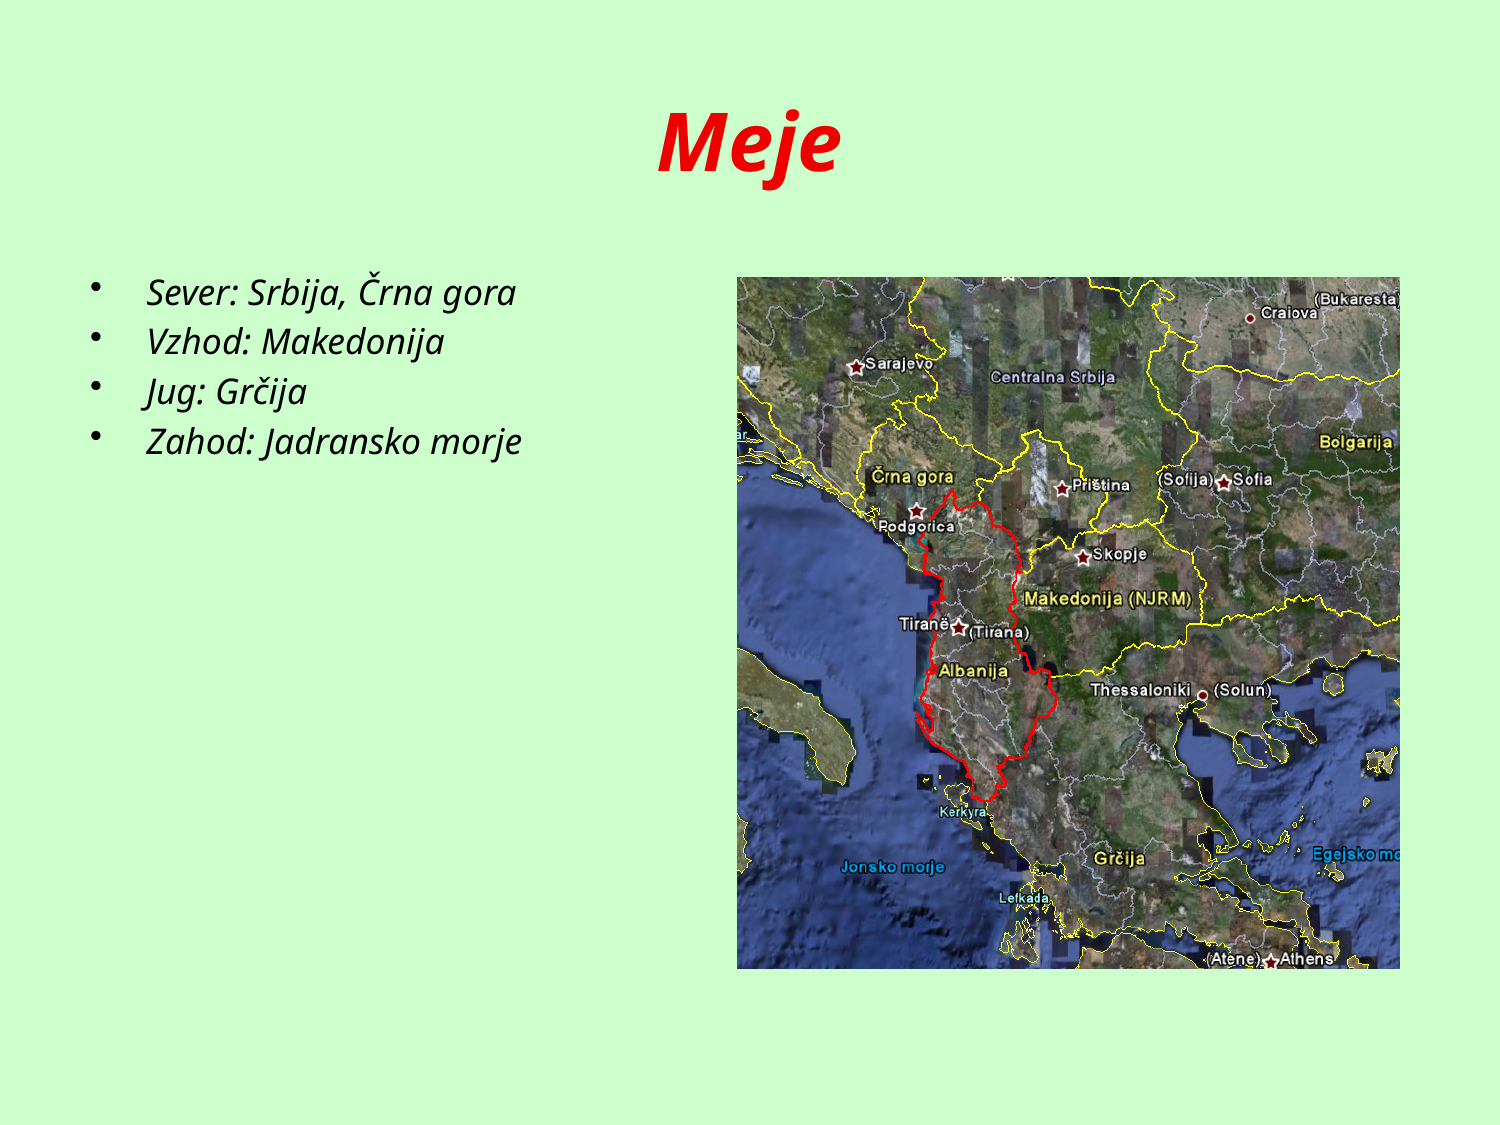

# Meje
Sever: Srbija, Črna gora
Vzhod: Makedonija
Jug: Grčija
Zahod: Jadransko morje